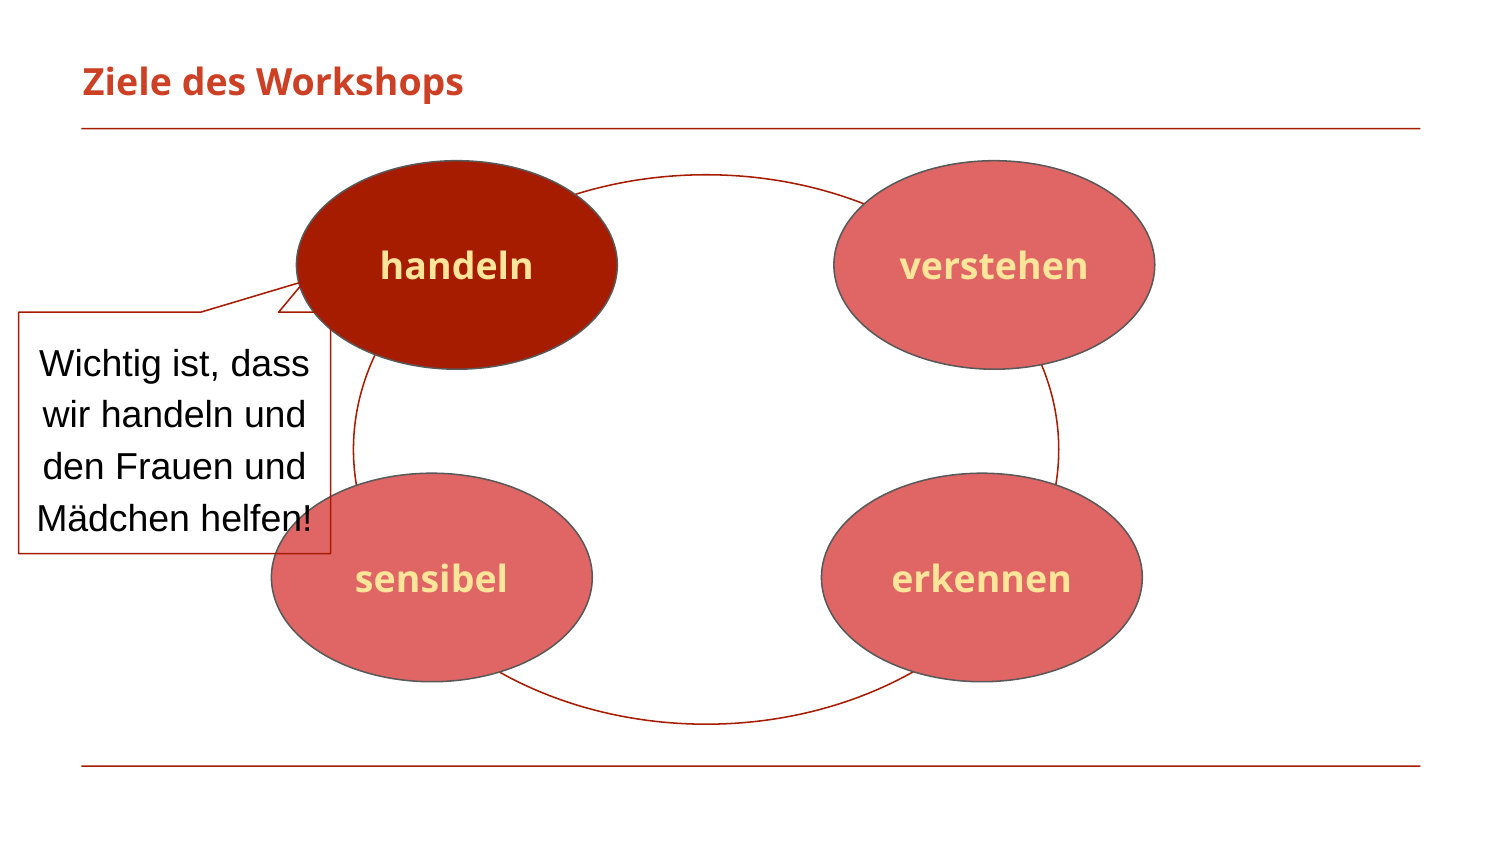

Ziele des Workshops
handeln
verstehen
Wichtig ist, dass wir handeln und den Frauen und Mädchen helfen!
sensibel
erkennen